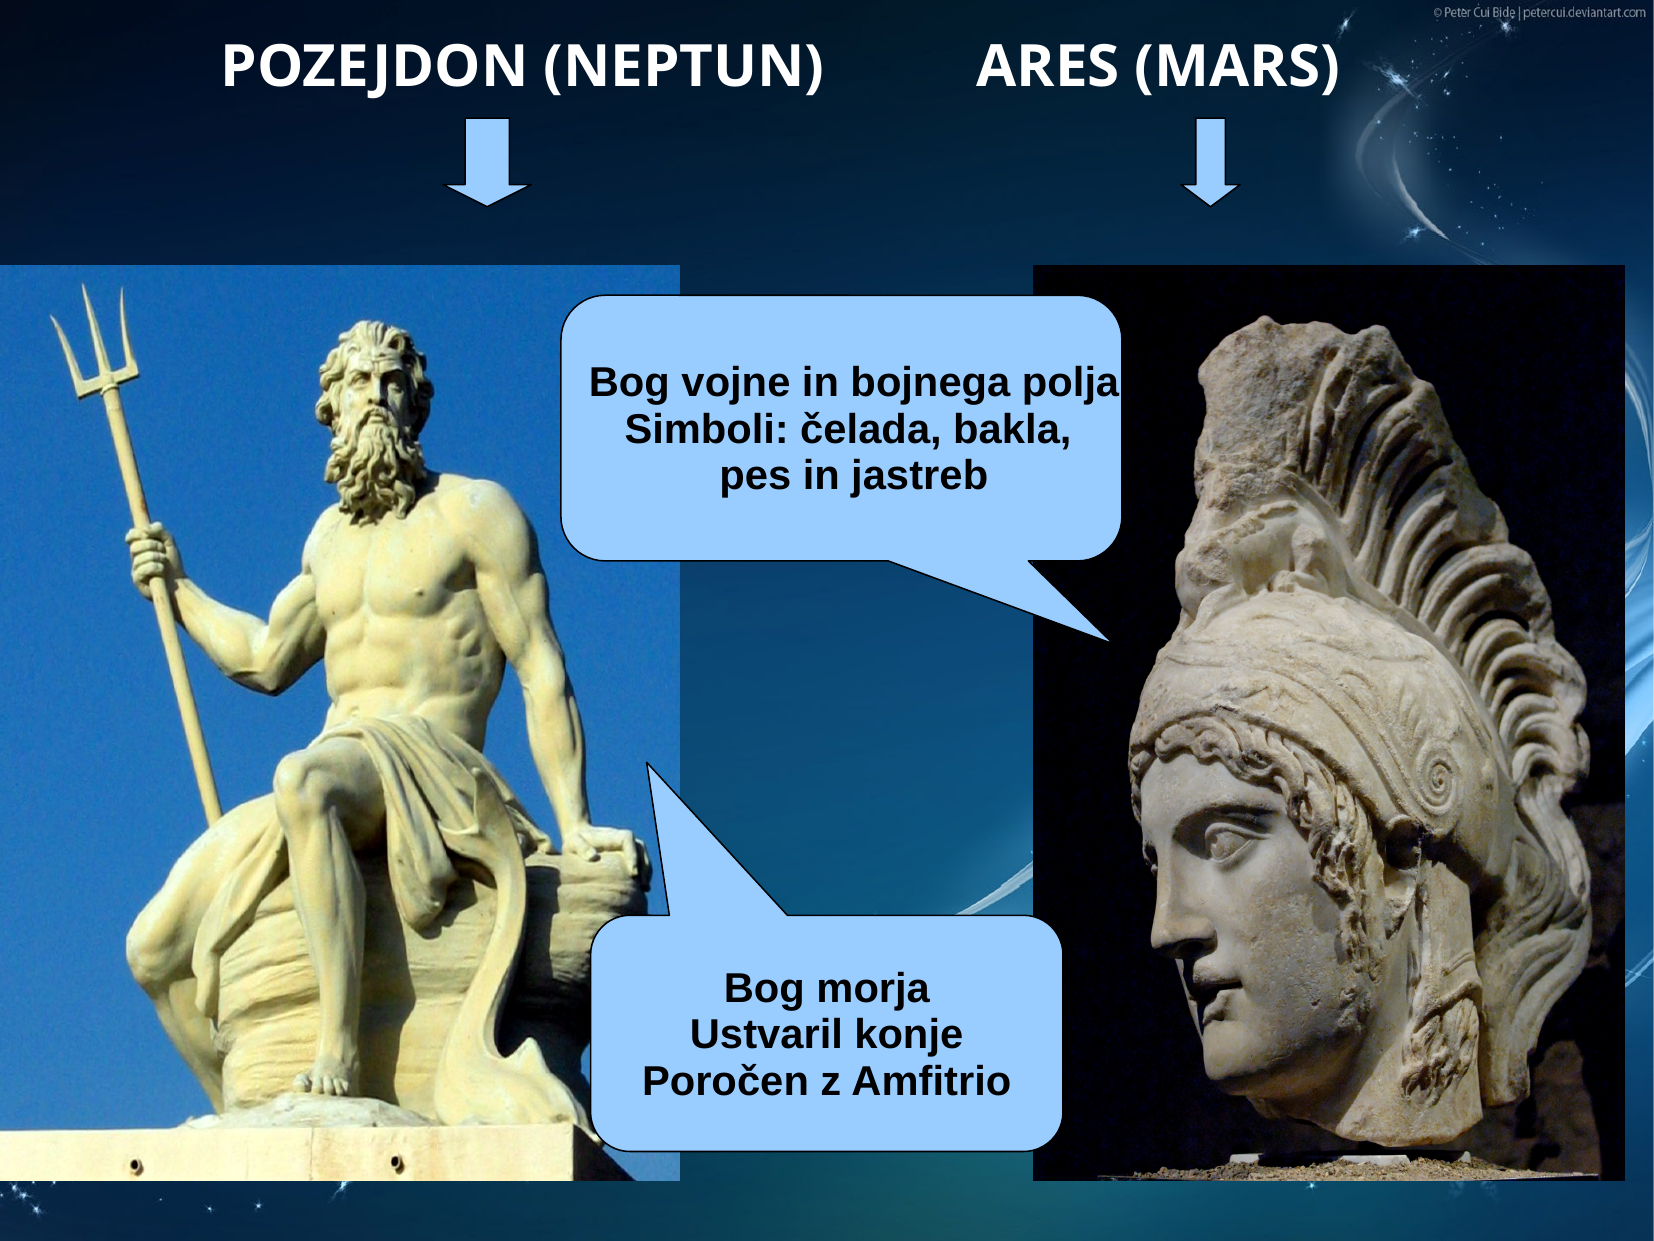

# POZEJDON (NEPTUN) ARES (MARS)
Bog vojne in bojnega polja
Simboli: čelada, bakla,
pes in jastreb
Bog morja
Ustvaril konje
Poročen z Amfitrio